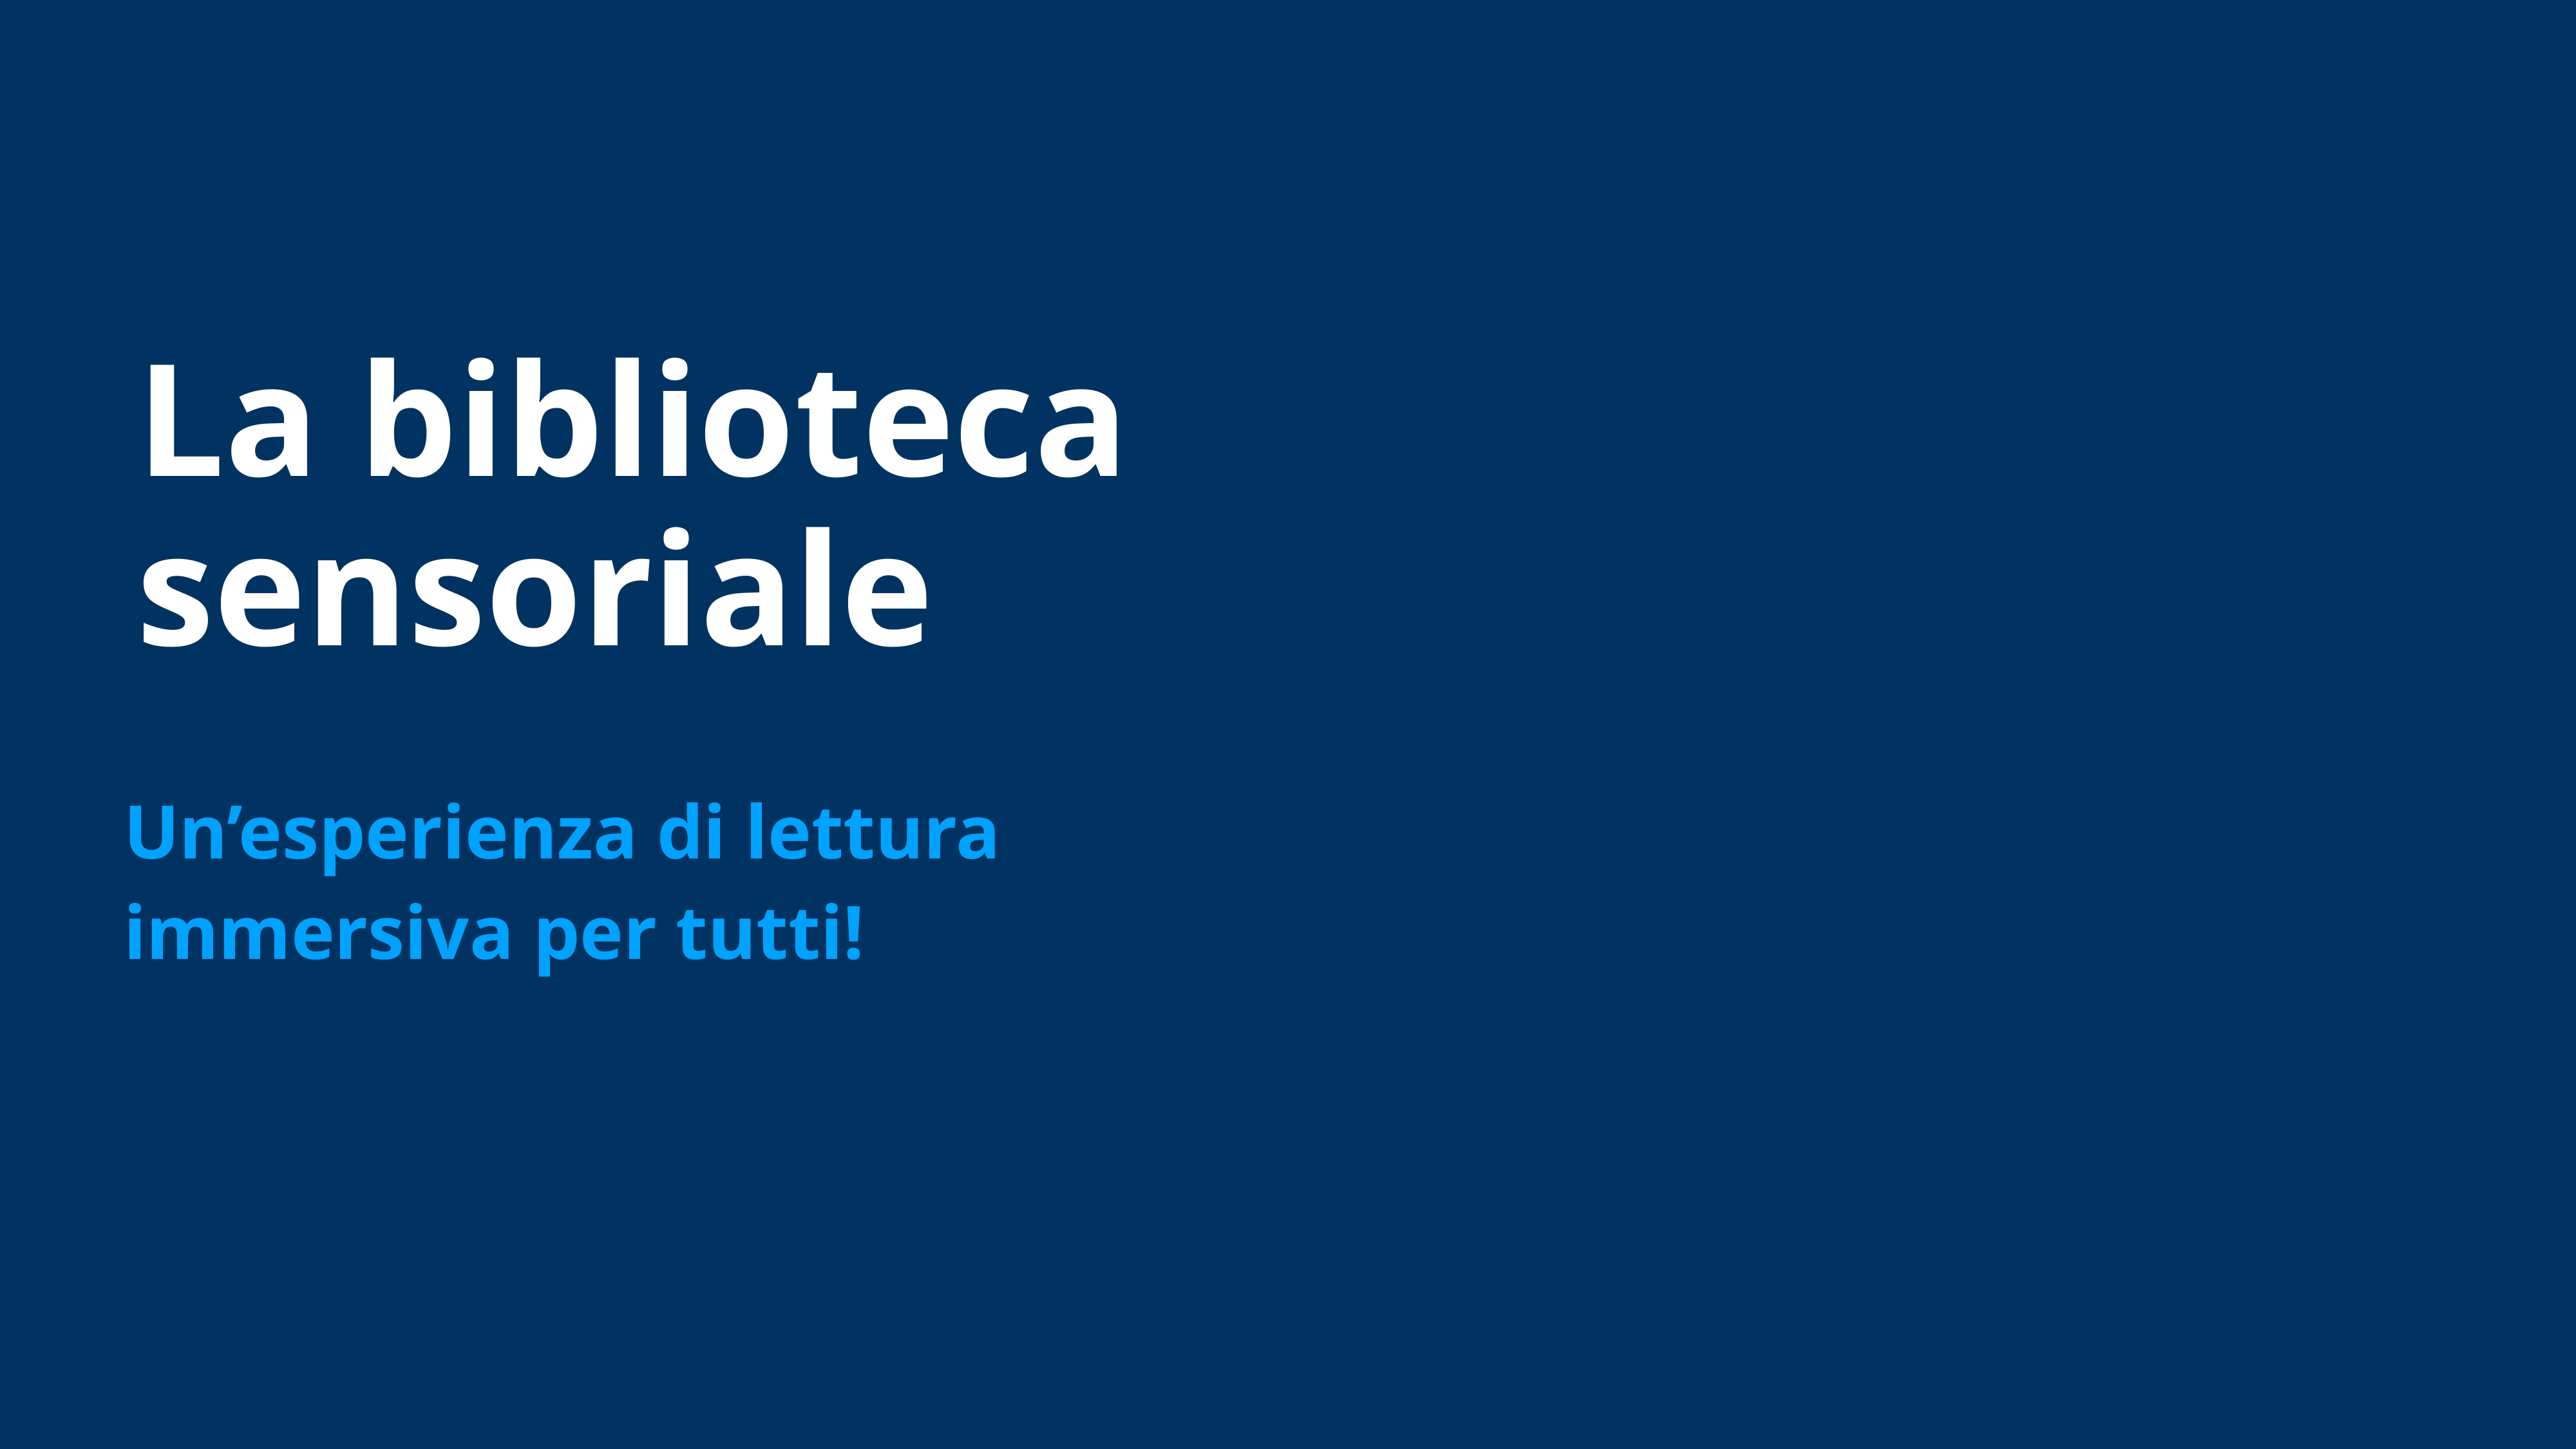

La biblioteca sensoriale
Un’esperienza di lettura immersiva per tutti!